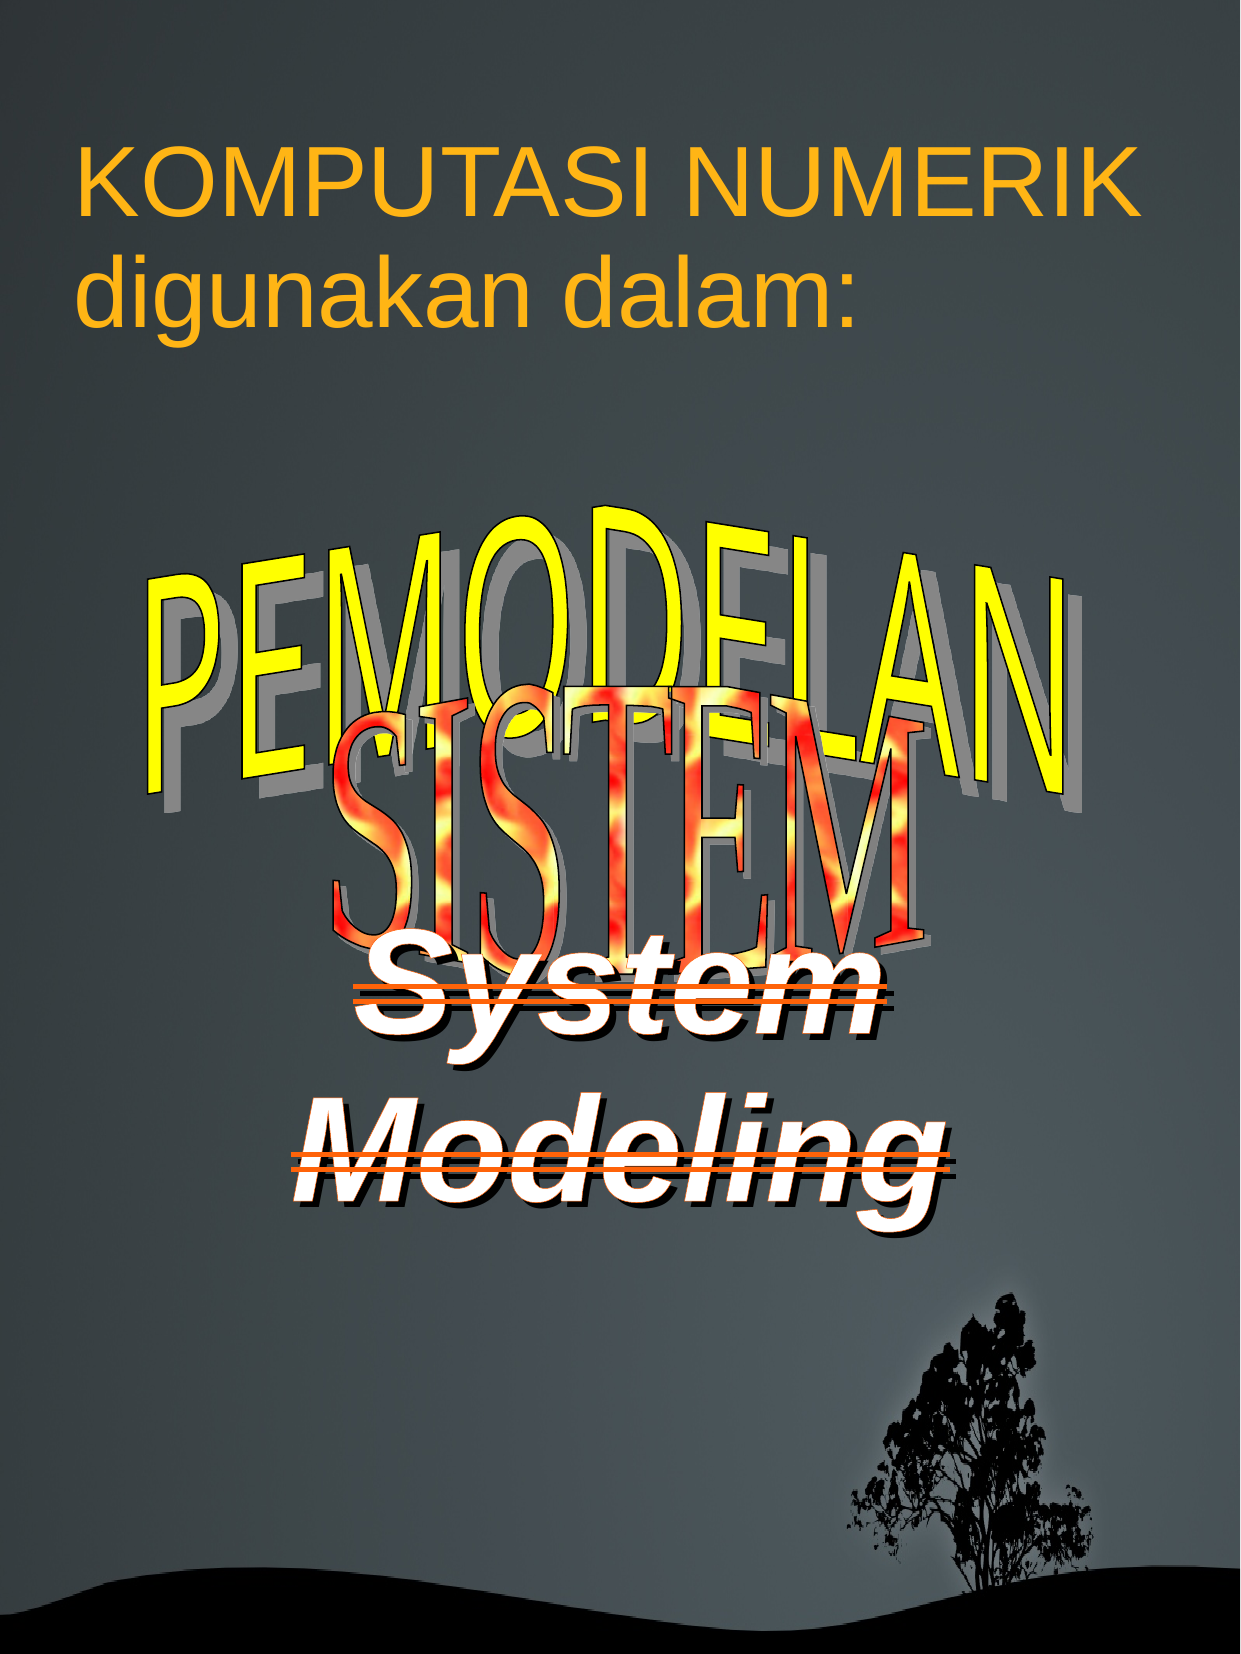

KOMPUTASI NUMERIK digunakan dalam:
PEMODELAN
SISTEM
System Modeling